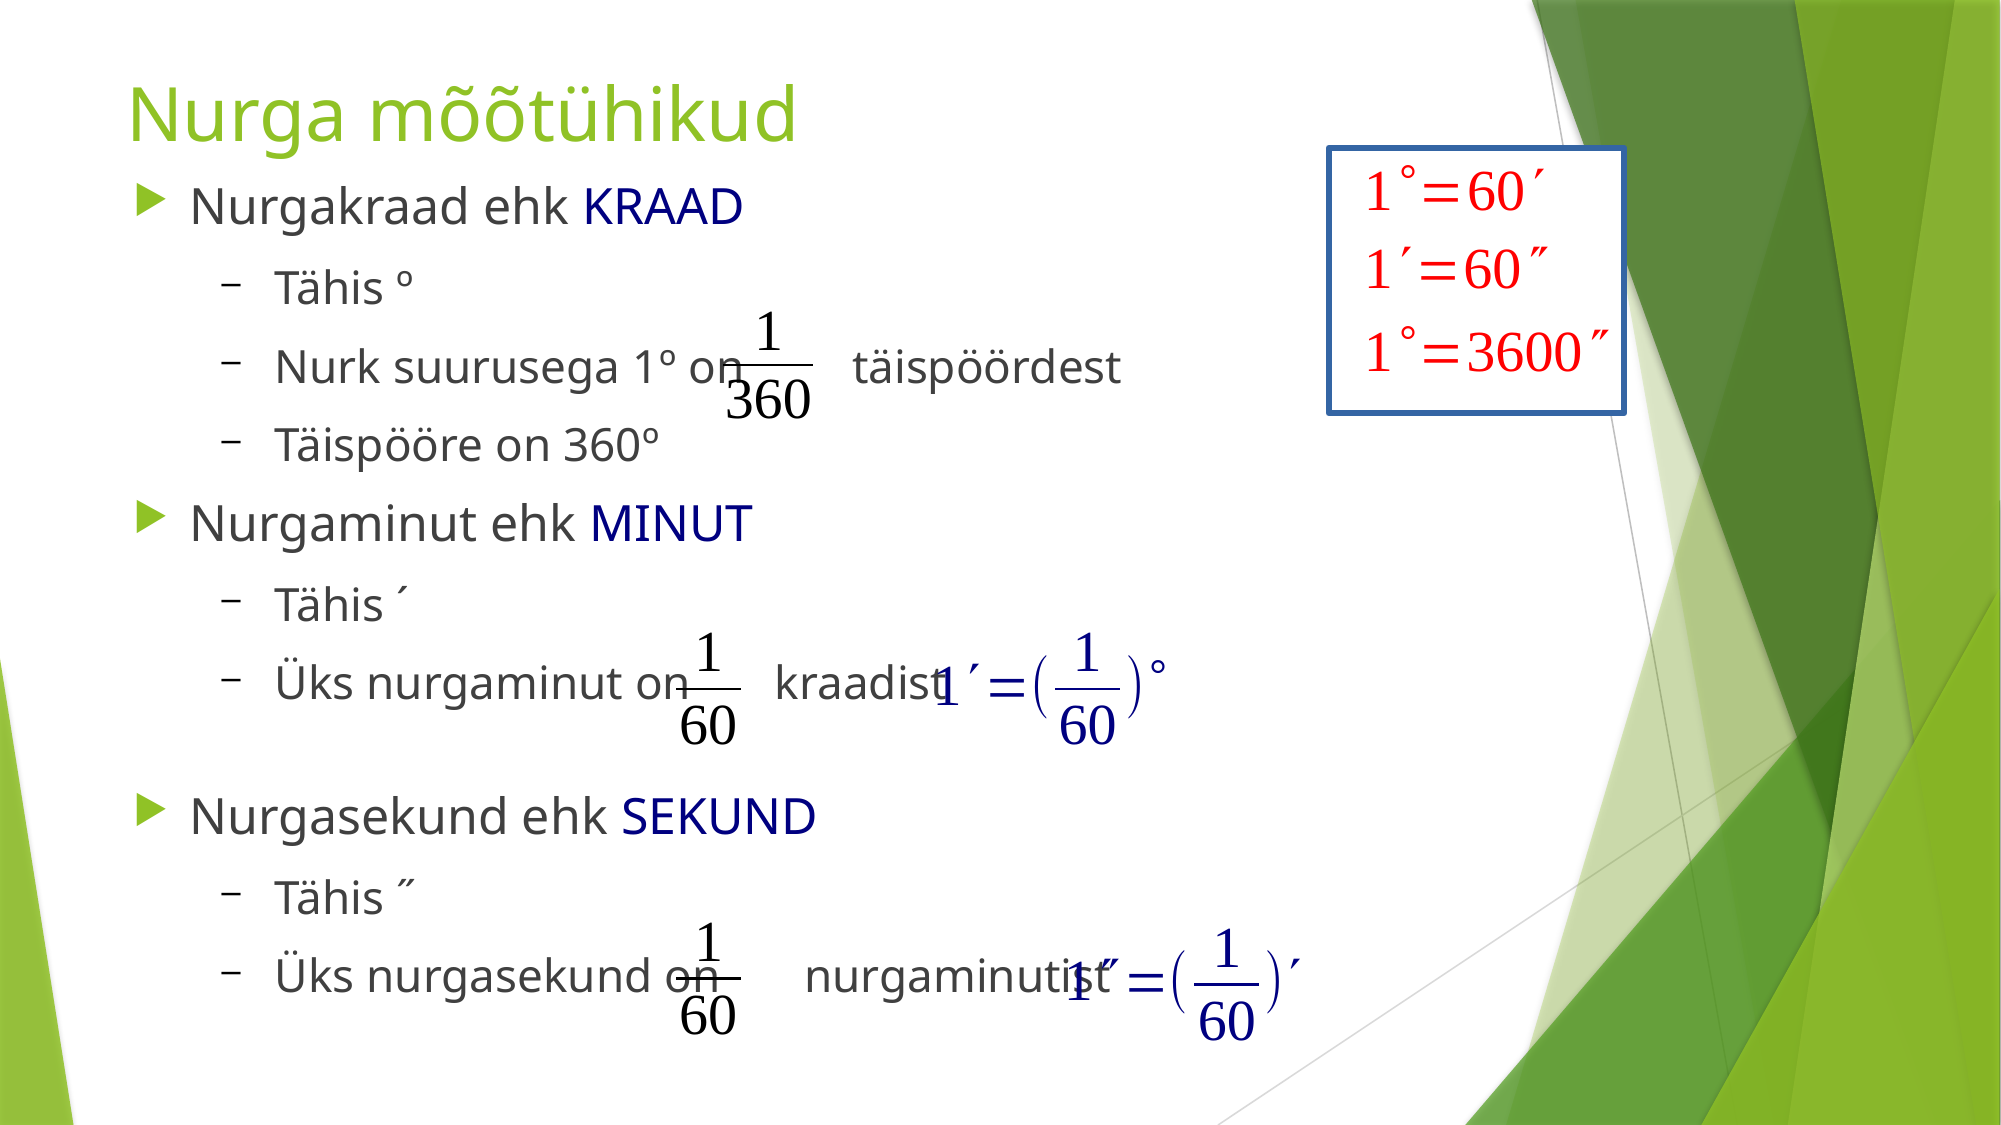

# Nurga mõõtühikud
Nurgakraad ehk KRAAD
Tähis º
Nurk suurusega 1º on täispöördest
Täispööre on 360º
Nurgaminut ehk MINUT
Tähis ´
Üks nurgaminut on kraadist
Nurgasekund ehk SEKUND
Tähis ˝
Üks nurgasekund on nurgaminutist